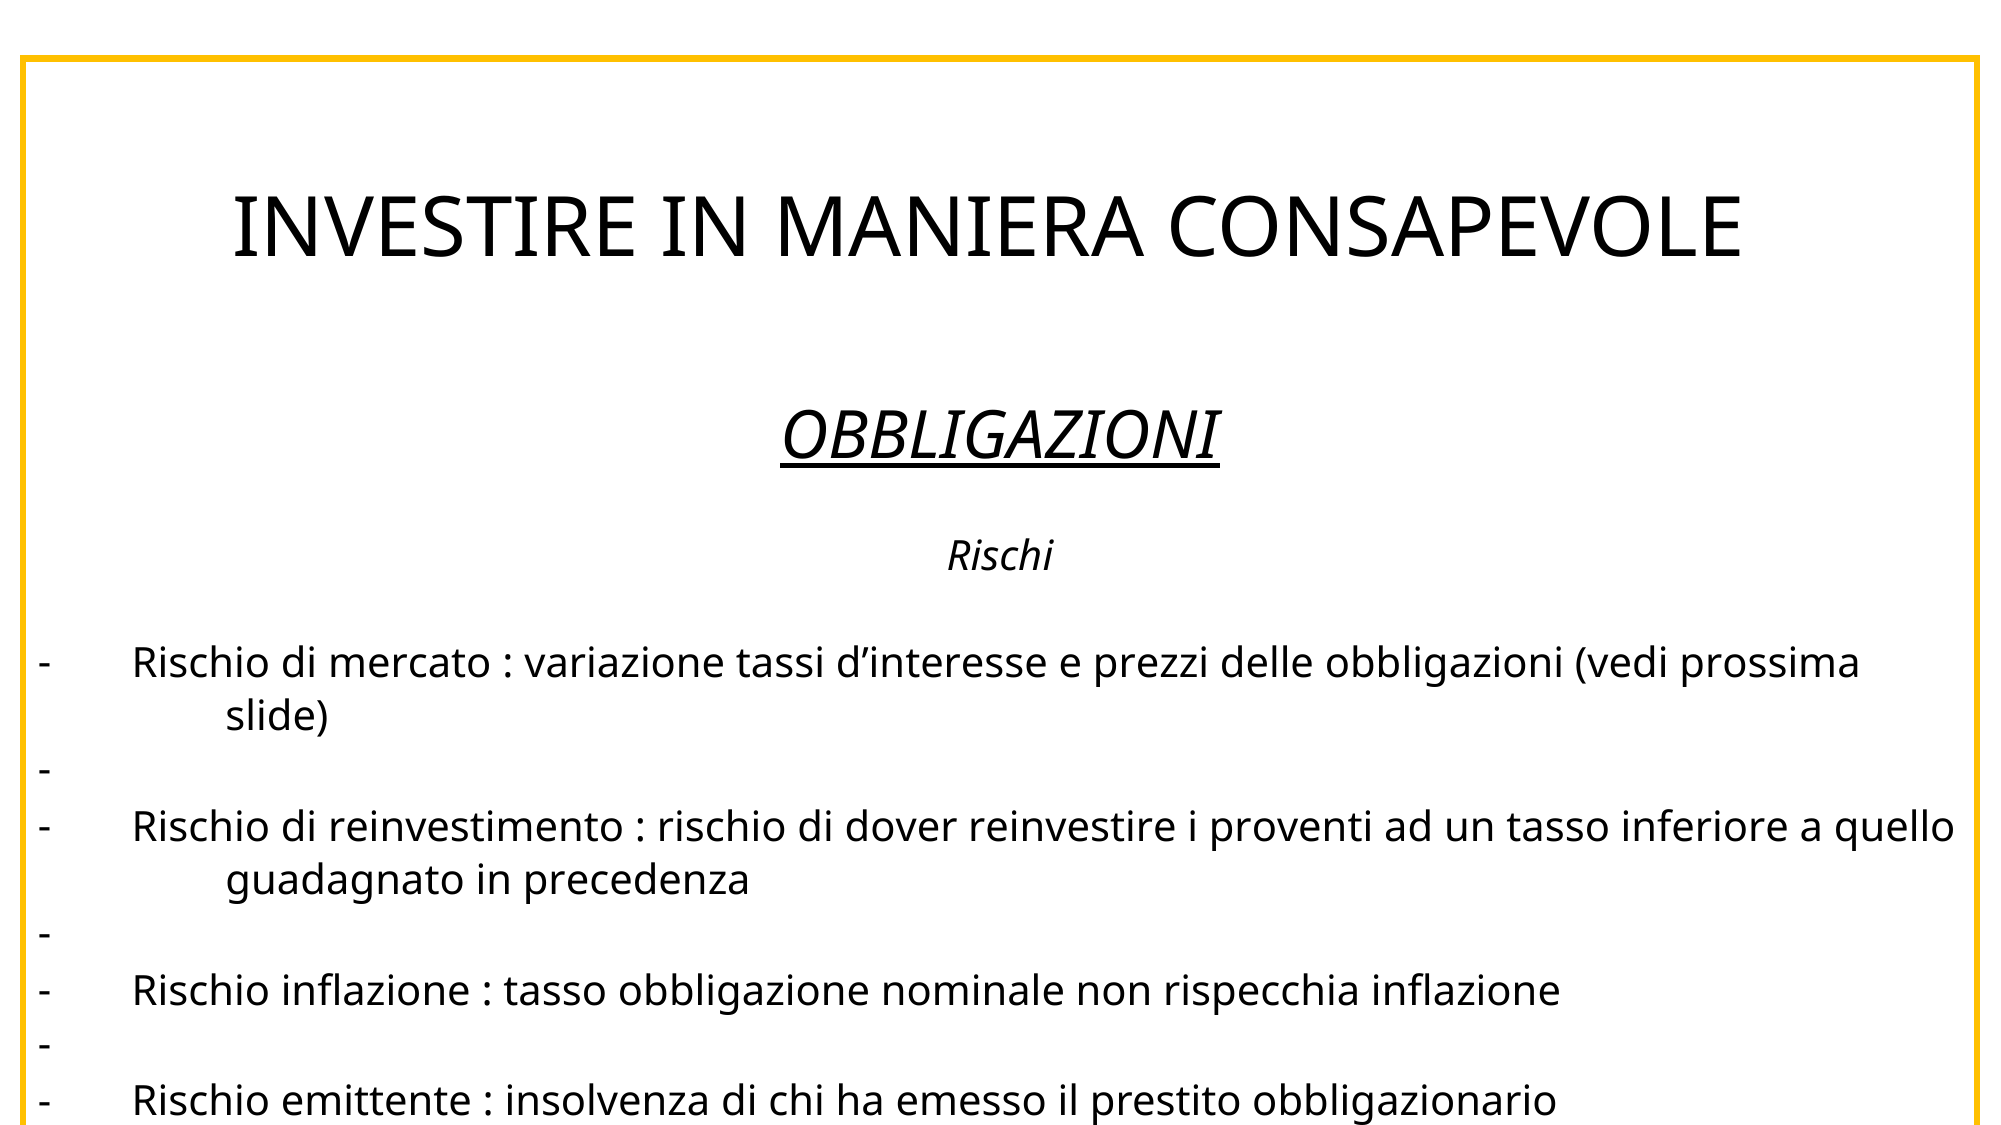

INVESTIRE IN MANIERA CONSAPEVOLE
OBBLIGAZIONI
Rischi
Rischio di mercato : variazione tassi d’interesse e prezzi delle obbligazioni (vedi prossima slide)
Rischio di reinvestimento : rischio di dover reinvestire i proventi ad un tasso inferiore a quello guadagnato in precedenza
Rischio inflazione : tasso obbligazione nominale non rispecchia inflazione
Rischio emittente : insolvenza di chi ha emesso il prestito obbligazionario